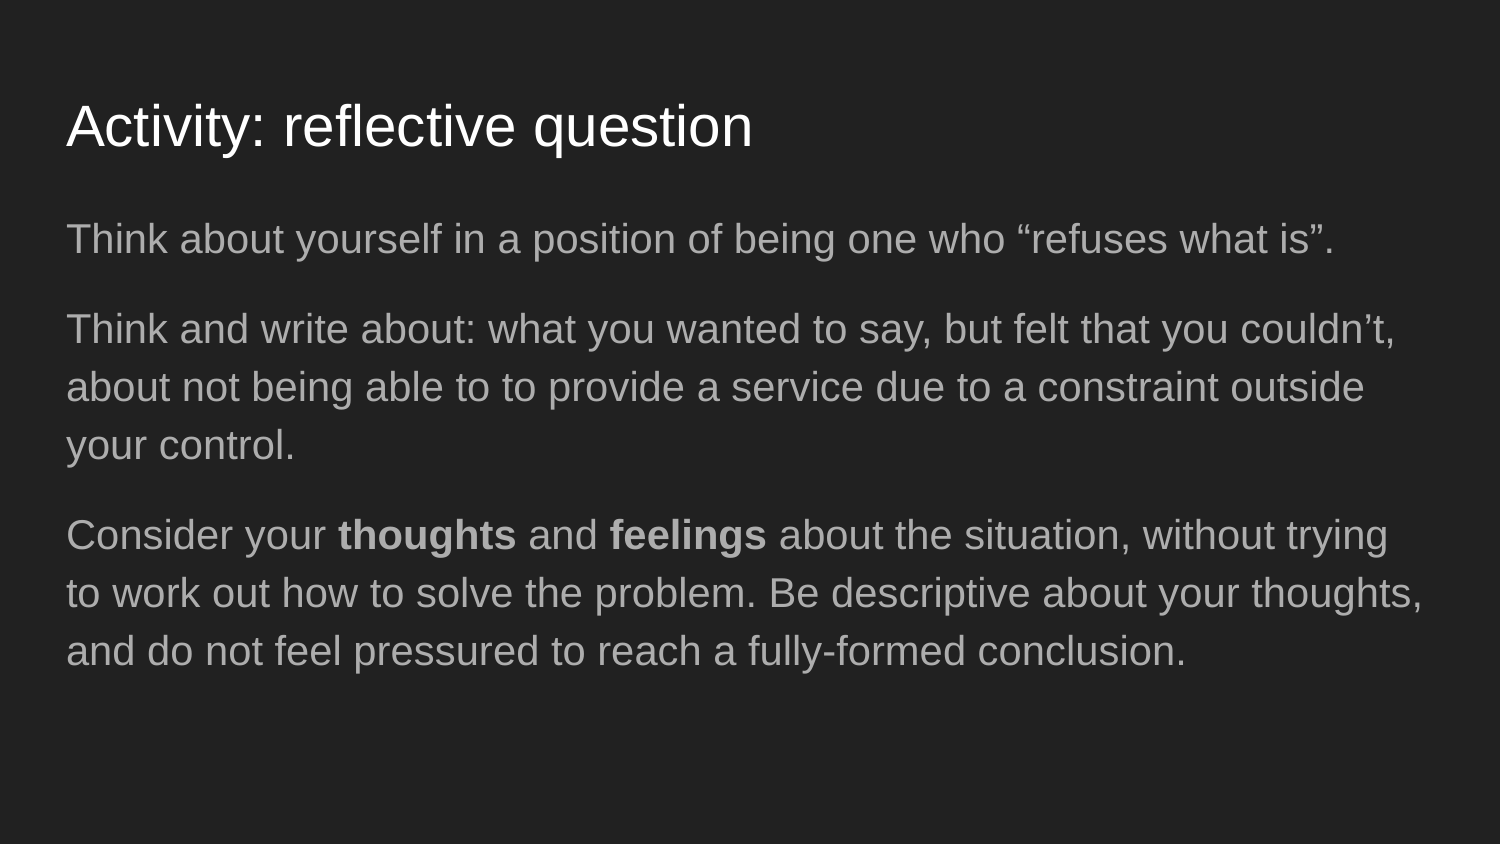

# Activity: reflective question
Think about yourself in a position of being one who “refuses what is”.
Think and write about: what you wanted to say, but felt that you couldn’t, about not being able to to provide a service due to a constraint outside your control.
Consider your thoughts and feelings about the situation, without trying to work out how to solve the problem. Be descriptive about your thoughts, and do not feel pressured to reach a fully-formed conclusion.